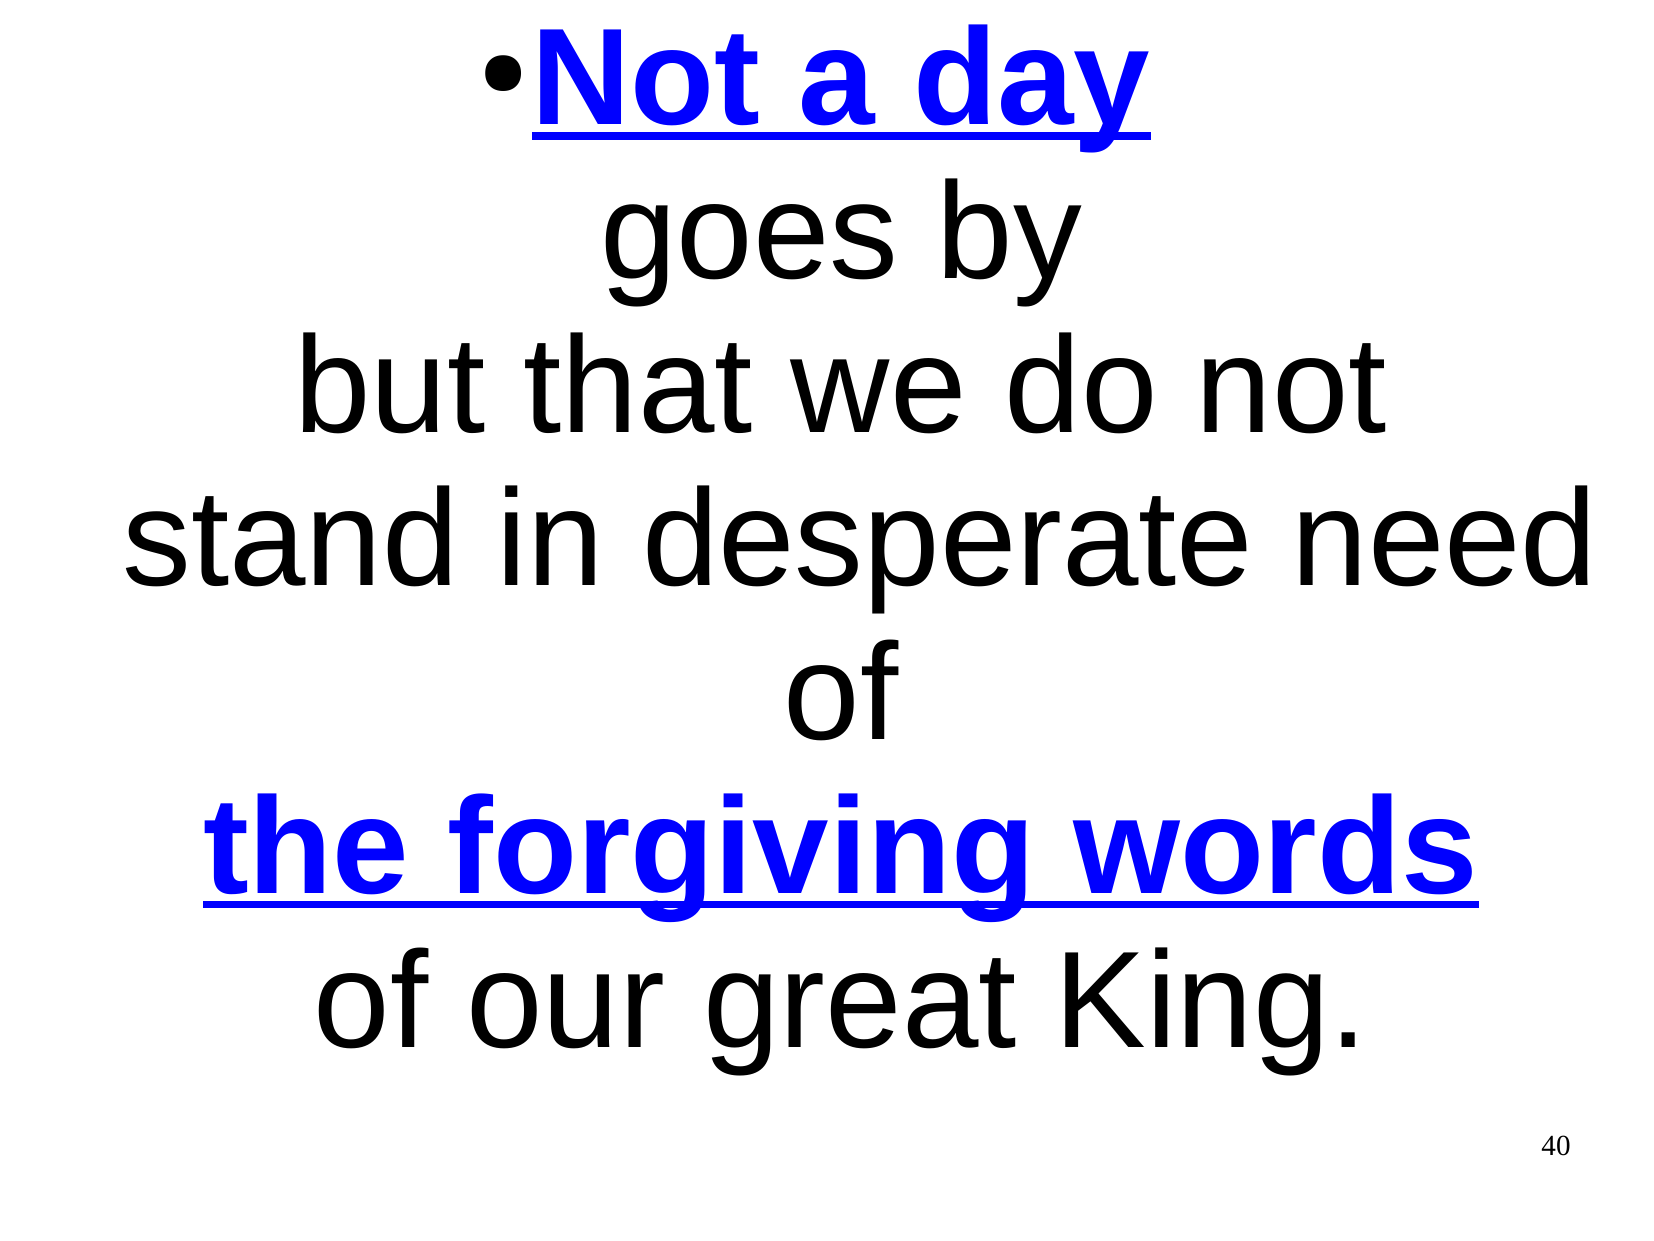

# Not a day goes by but that we do not stand in desperate need of the forgiving words of our great King.
40